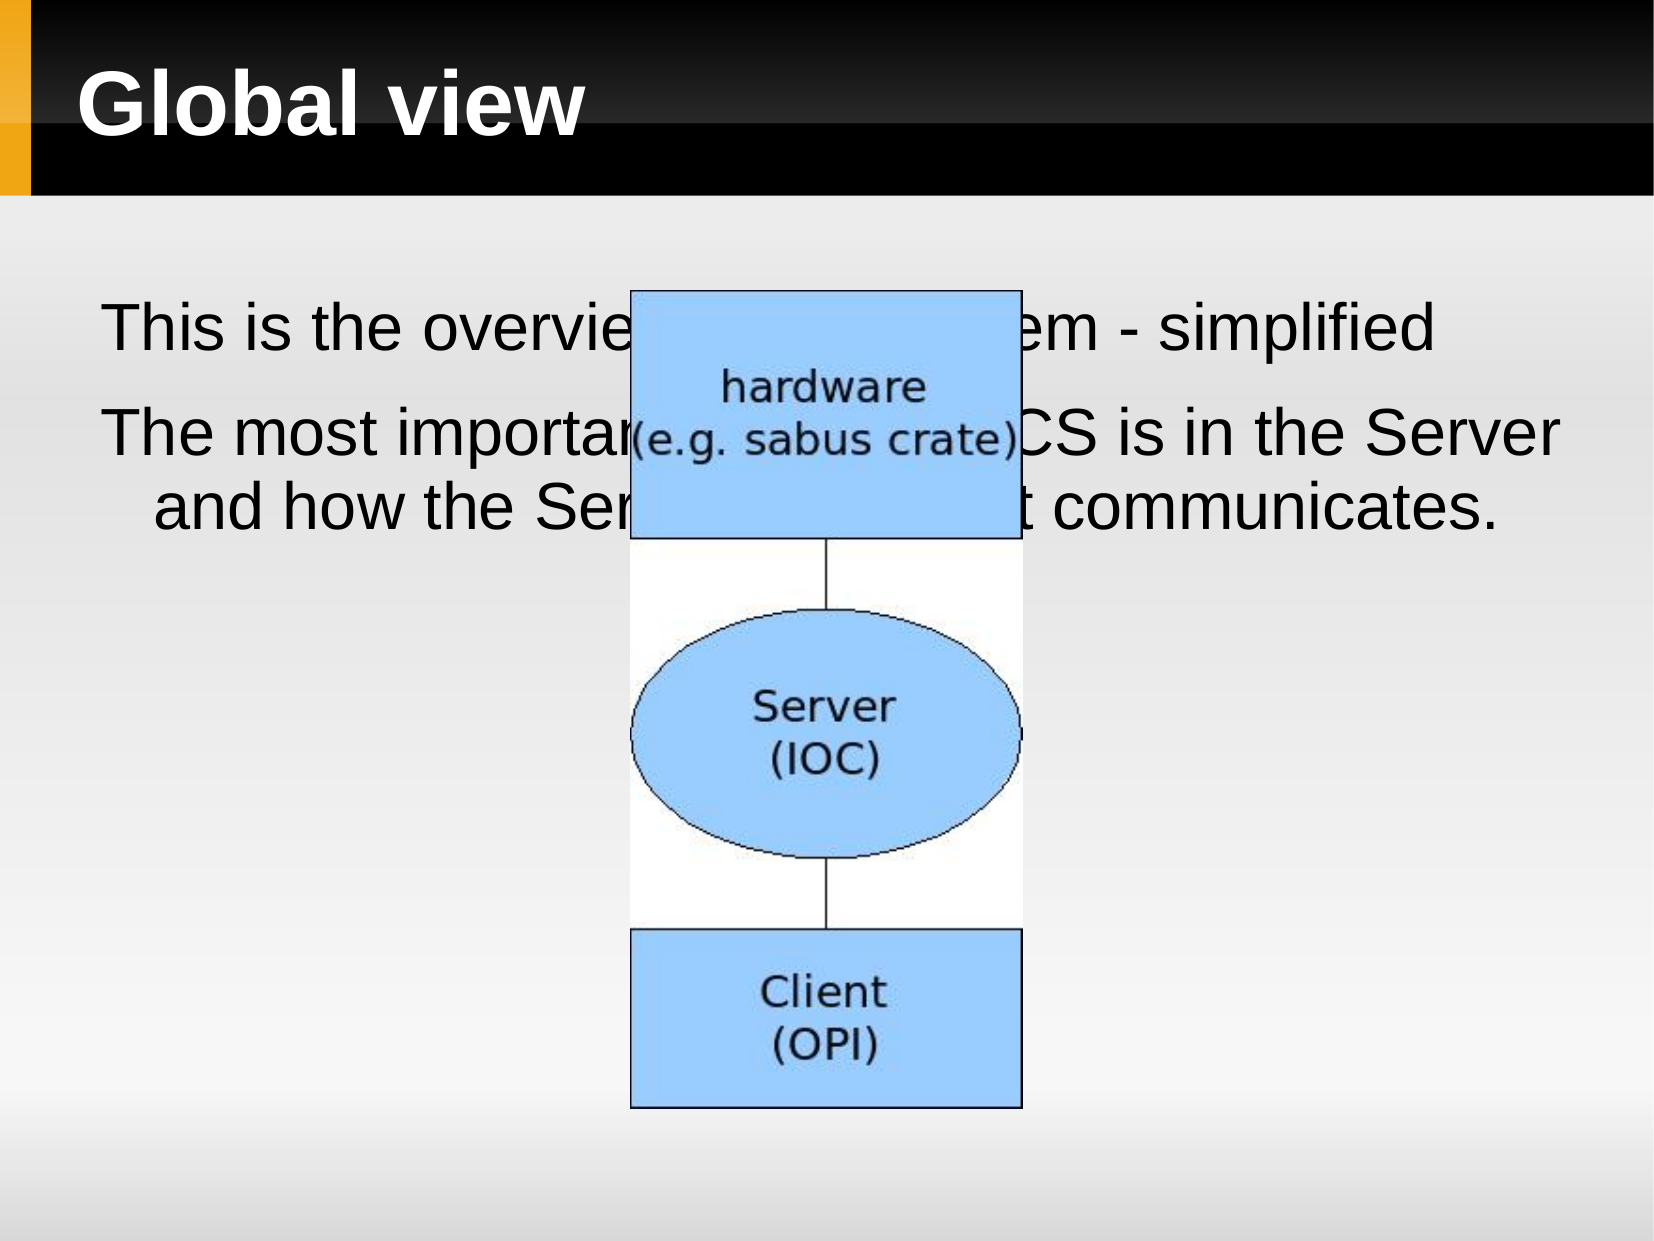

# Global view
This is the overview of the system - simplified
The most important part of EPICS is in the Server and how the Server and client communicates.